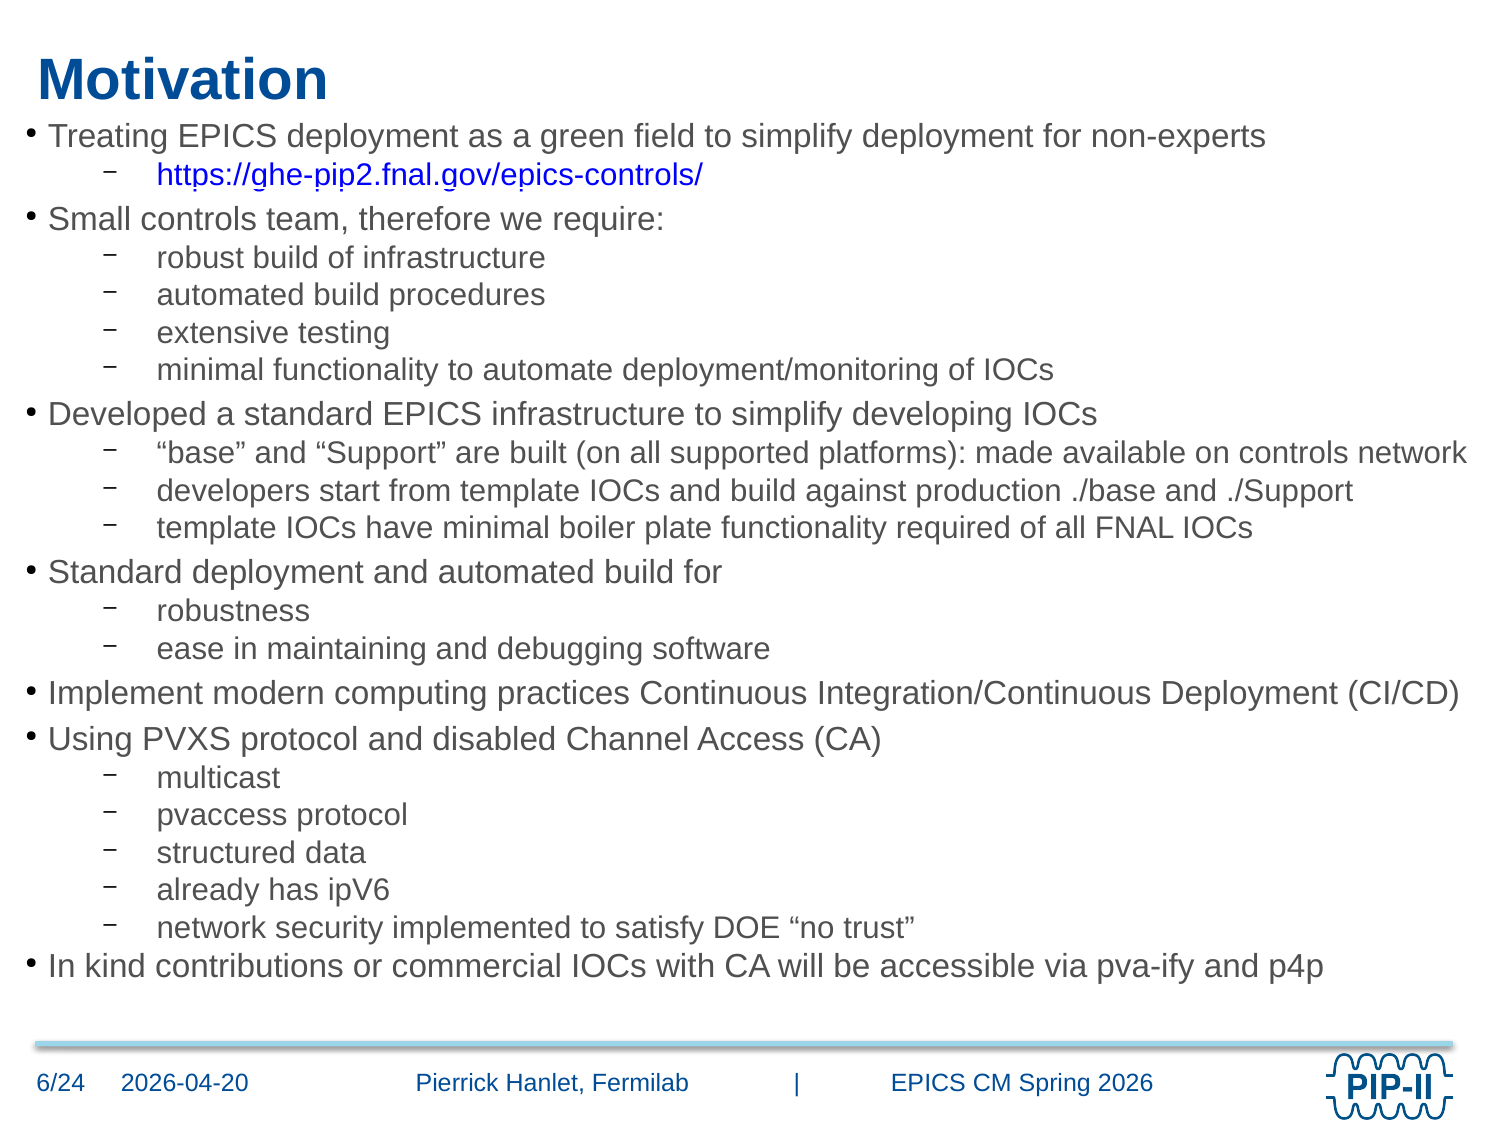

Motivation
# Treating EPICS deployment as a green field to simplify deployment for non-experts
https://ghe-pip2.fnal.gov/epics-controls/
Small controls team, therefore we require:
robust build of infrastructure
automated build procedures
extensive testing
minimal functionality to automate deployment/monitoring of IOCs
Developed a standard EPICS infrastructure to simplify developing IOCs
“base” and “Support” are built (on all supported platforms): made available on controls network
developers start from template IOCs and build against production ./base and ./Support
template IOCs have minimal boiler plate functionality required of all FNAL IOCs
Standard deployment and automated build for
robustness
ease in maintaining and debugging software
Implement modern computing practices Continuous Integration/Continuous Deployment (CI/CD)
Using PVXS protocol and disabled Channel Access (CA)
multicast
pvaccess protocol
structured data
already has ipV6
network security implemented to satisfy DOE “no trust”
In kind contributions or commercial IOCs with CA will be accessible via pva-ify and p4p
2026-04-20
Pierrick Hanlet, Fermilab | EPICS CM Spring 2026